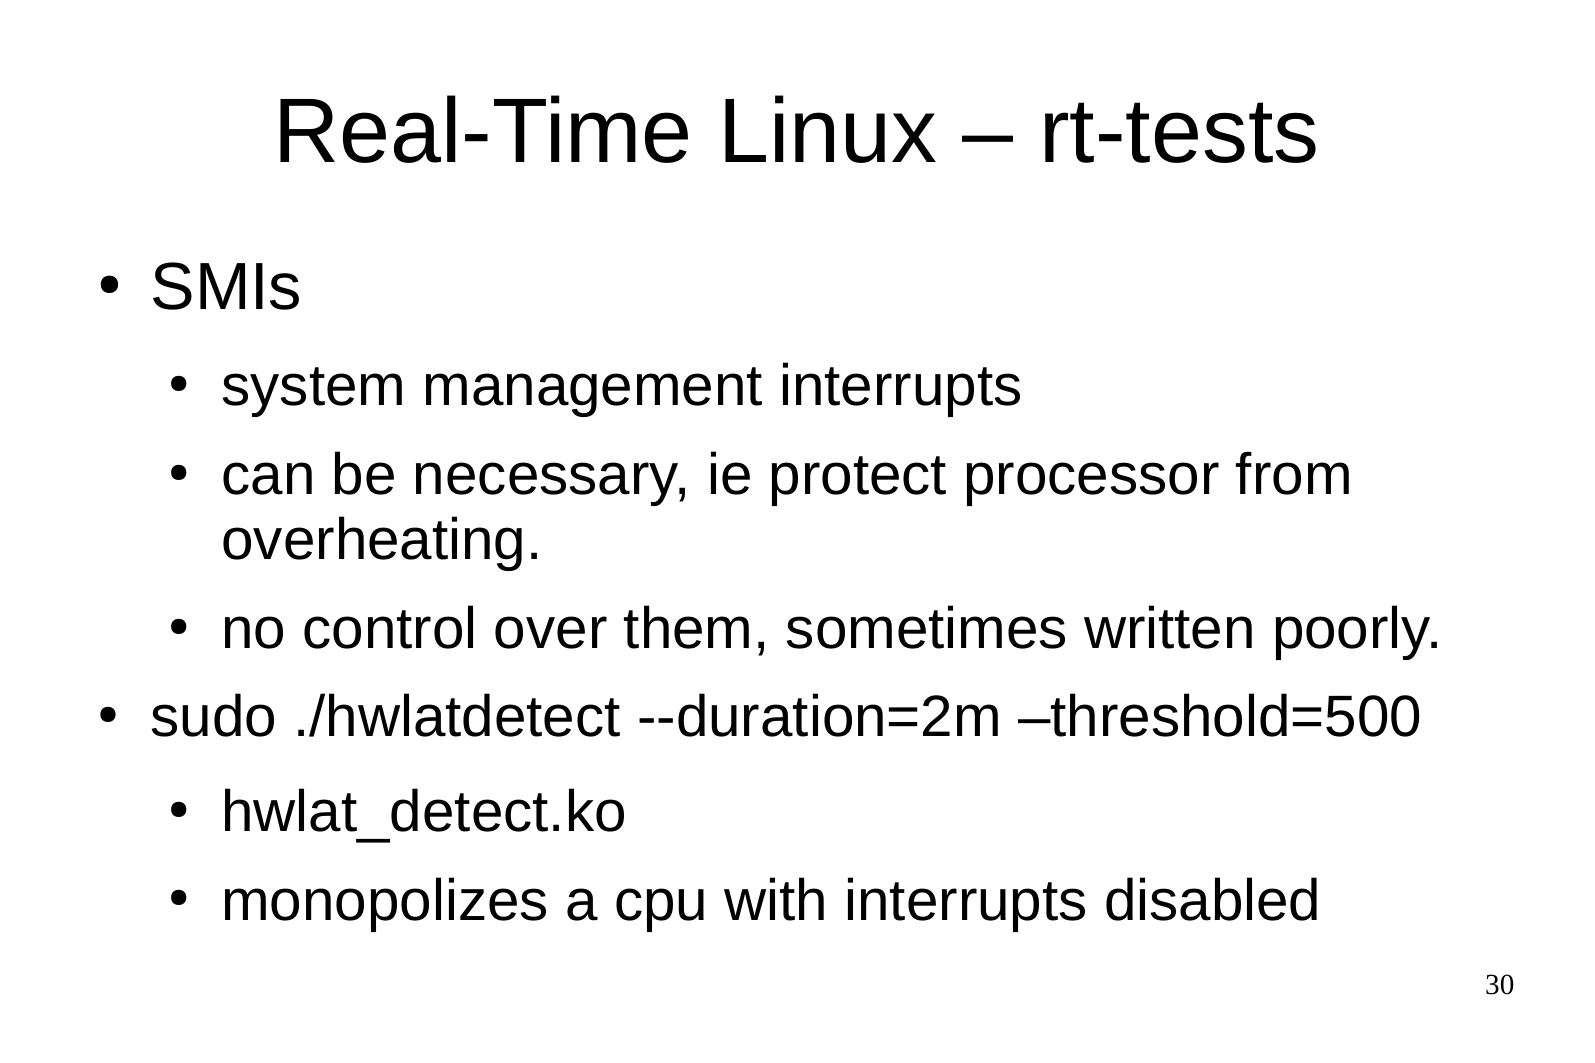

# Real-Time Linux – rt-tests
SMIs
system management interrupts
can be necessary, ie protect processor from overheating.
no control over them, sometimes written poorly.
sudo ./hwlatdetect --duration=2m –threshold=500
hwlat_detect.ko
monopolizes a cpu with interrupts disabled
30